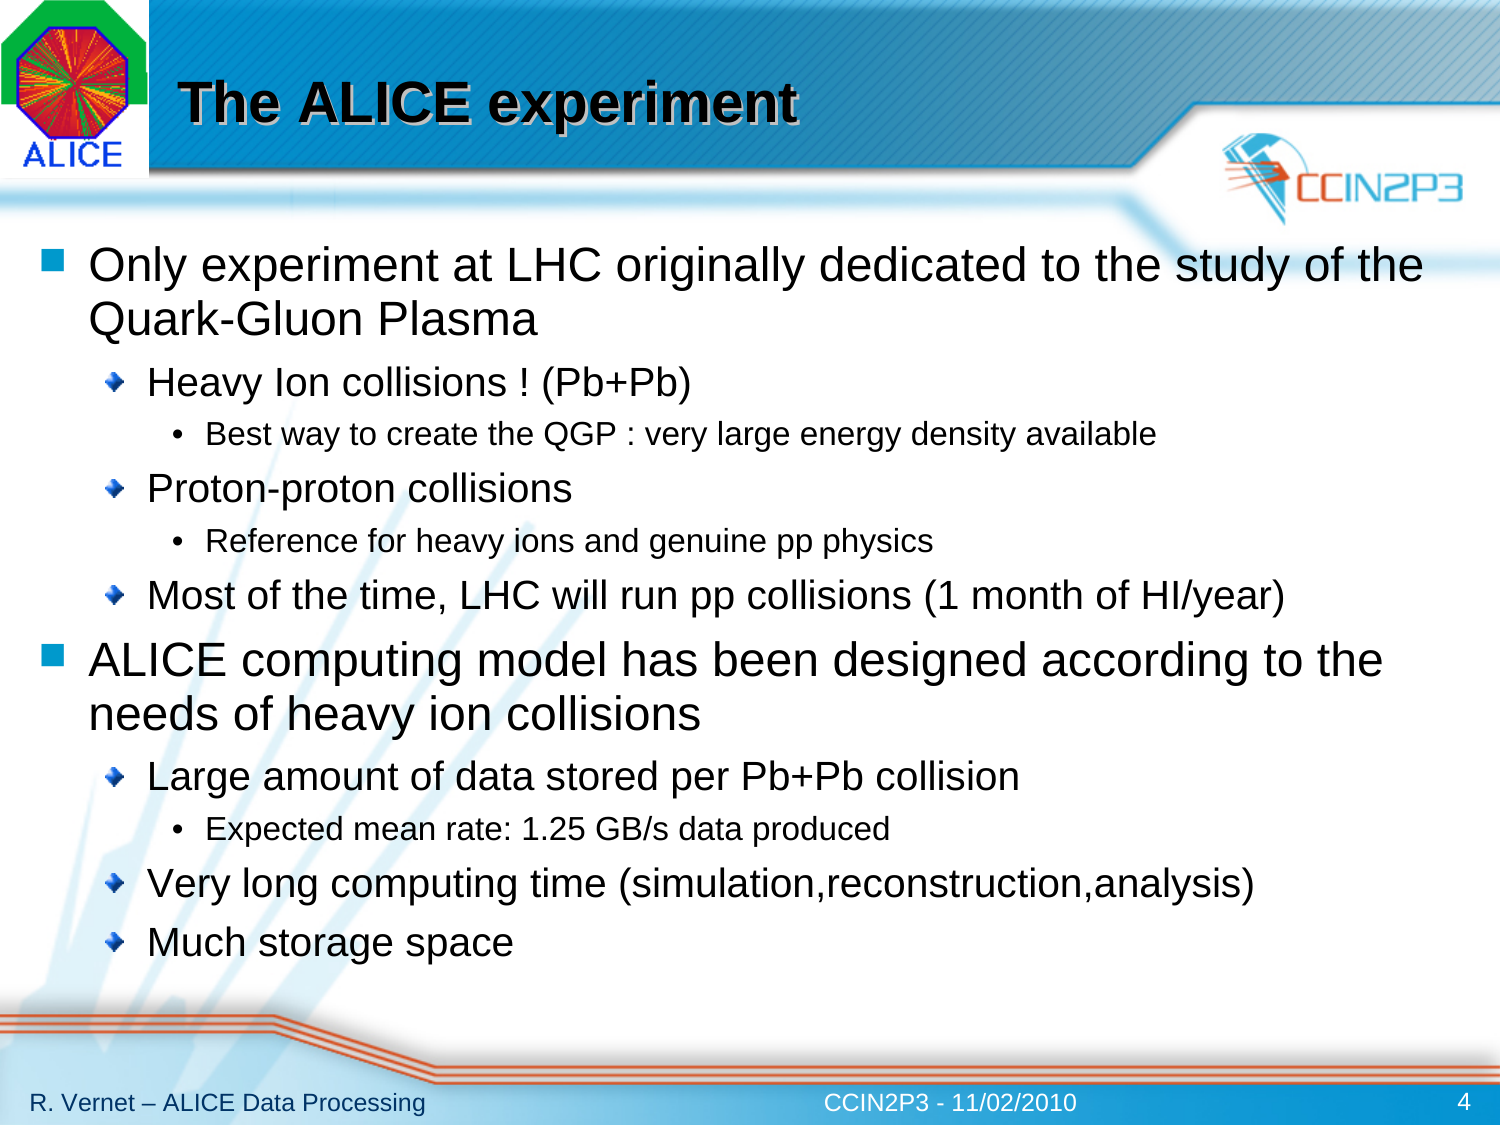

# The ALICE experiment
Only experiment at LHC originally dedicated to the study of the Quark-Gluon Plasma
Heavy Ion collisions ! (Pb+Pb)
Best way to create the QGP : very large energy density available
Proton-proton collisions
Reference for heavy ions and genuine pp physics
Most of the time, LHC will run pp collisions (1 month of HI/year)
ALICE computing model has been designed according to the needs of heavy ion collisions
Large amount of data stored per Pb+Pb collision
Expected mean rate: 1.25 GB/s data produced
Very long computing time (simulation,reconstruction,analysis)
Much storage space
4
R. Vernet